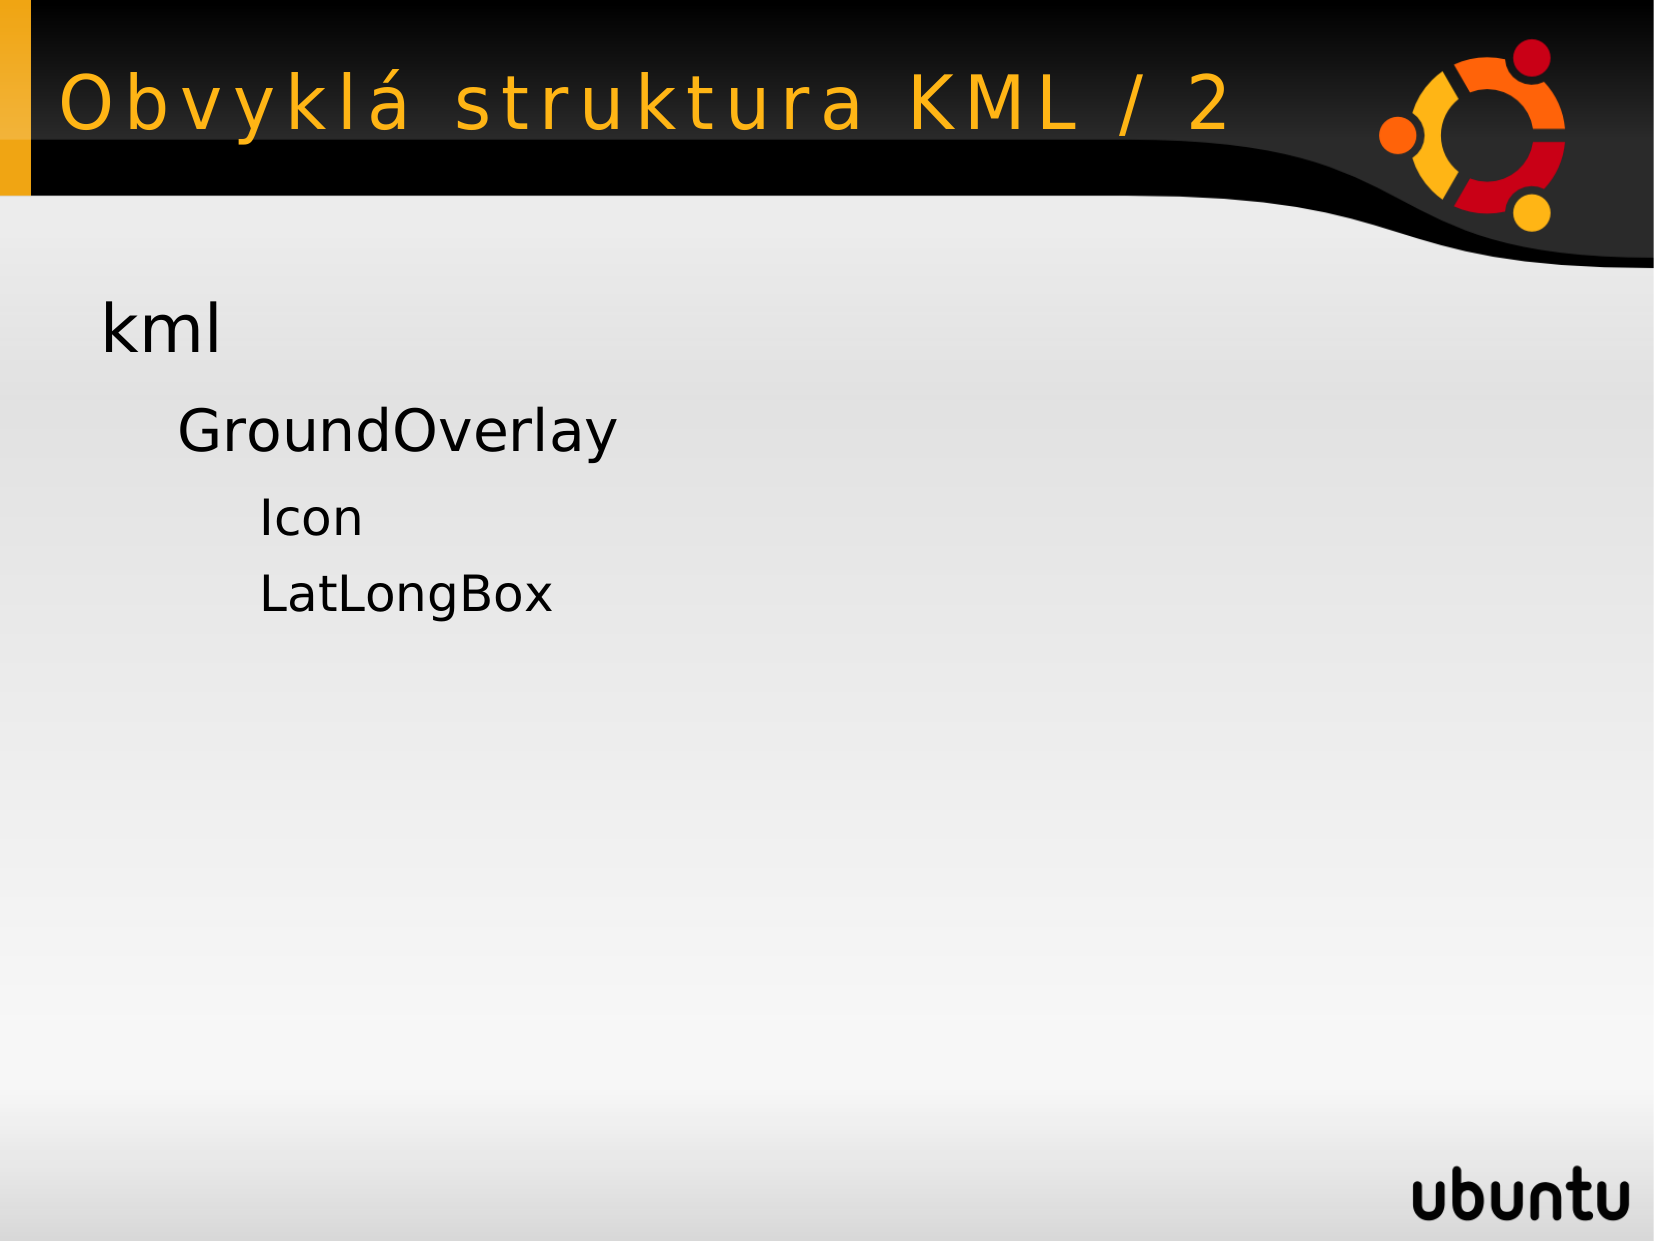

# Obvyklá struktura KML / 2
kml
GroundOverlay
Icon
LatLongBox